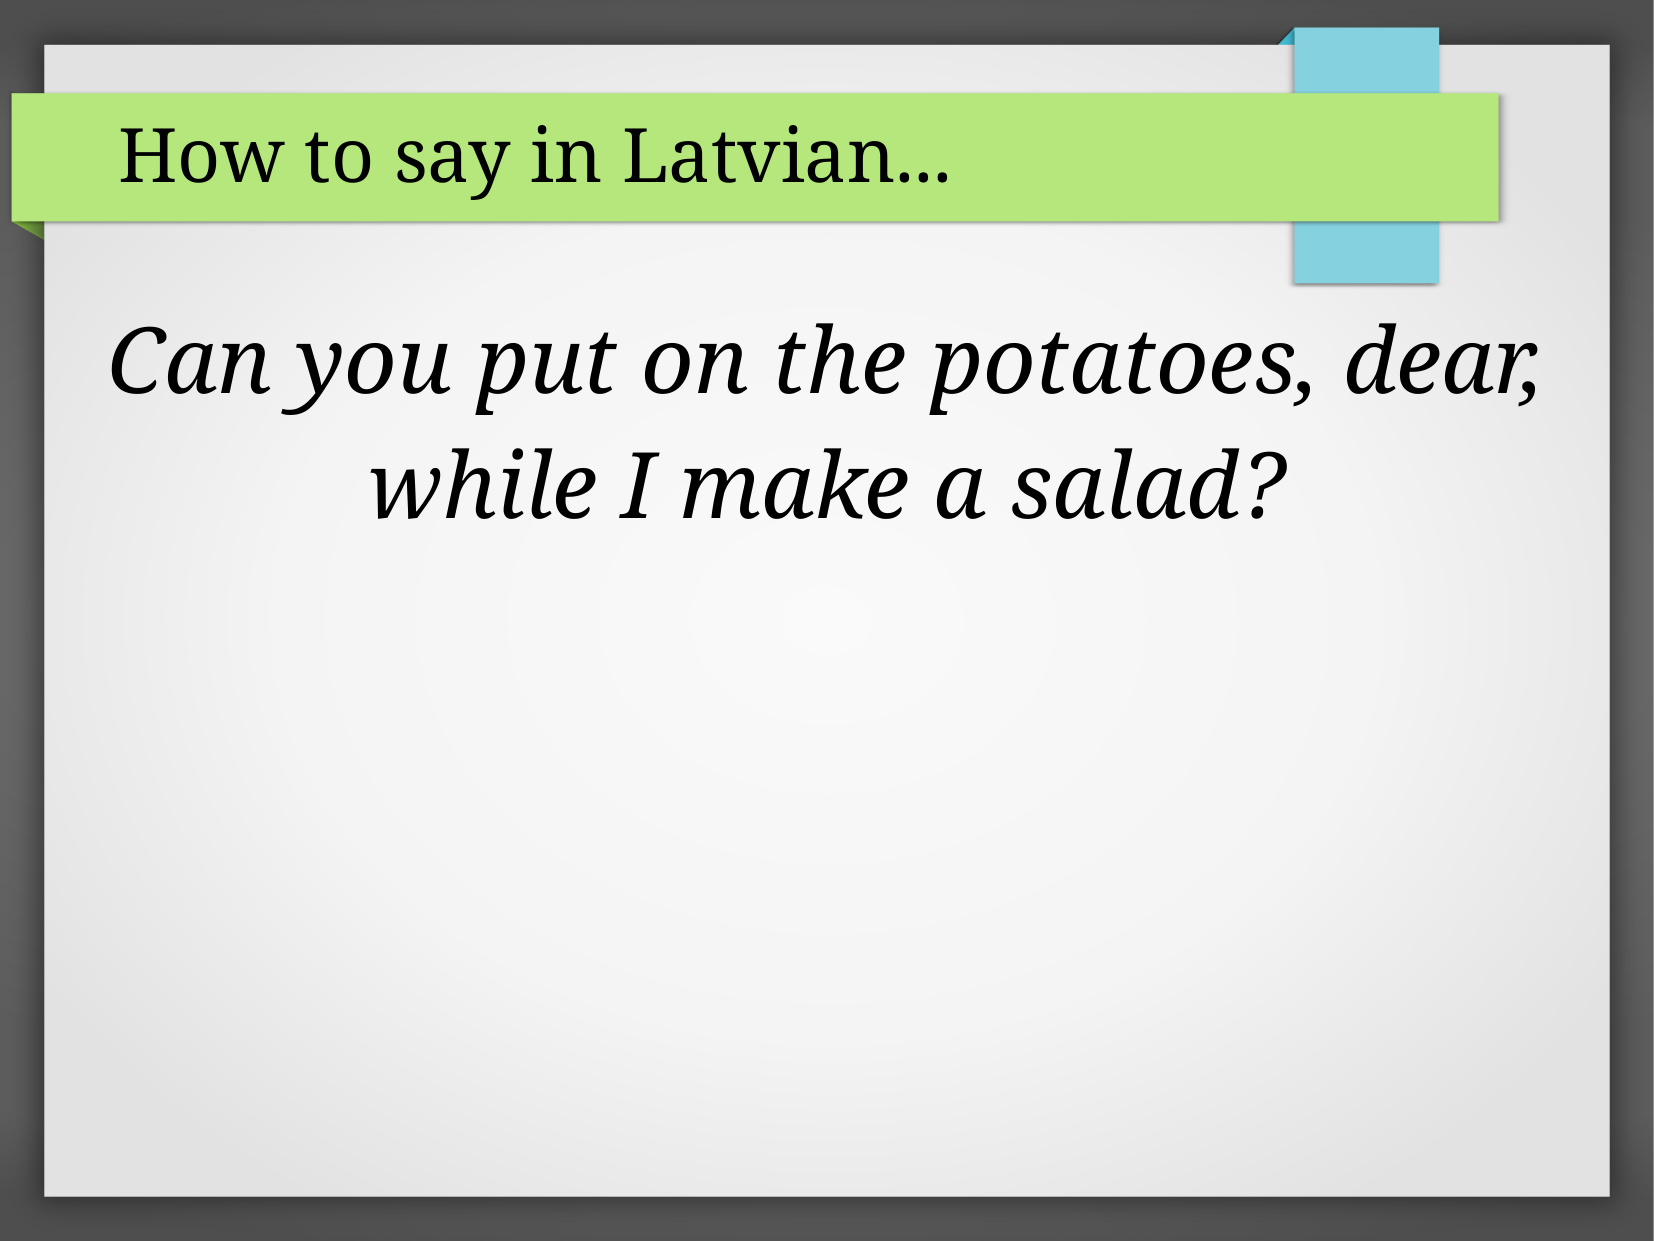

# How to say in Latvian...
Can you put on the potatoes, dear, while I make a salad?